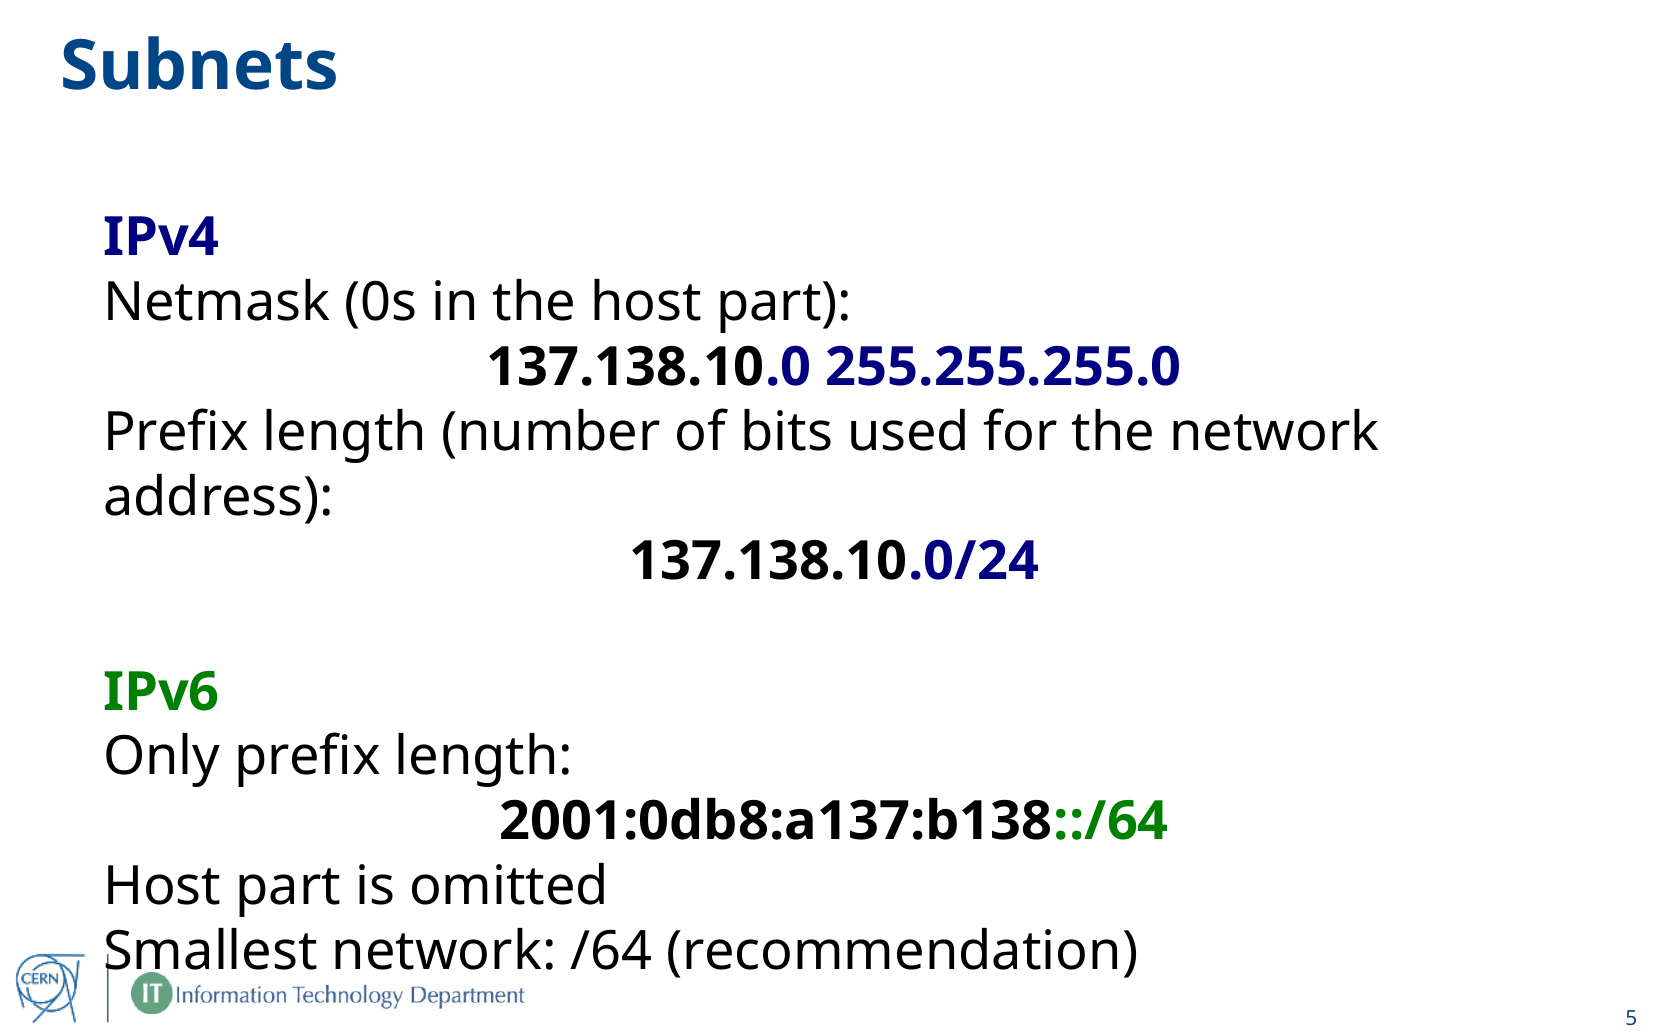

# Subnets
IPv4
Netmask (0s in the host part):
137.138.10.0 255.255.255.0
Prefix length (number of bits used for the network address):
137.138.10.0/24
IPv6
Only prefix length:
2001:0db8:a137:b138::/64
Host part is omitted
Smallest network: /64 (recommendation)